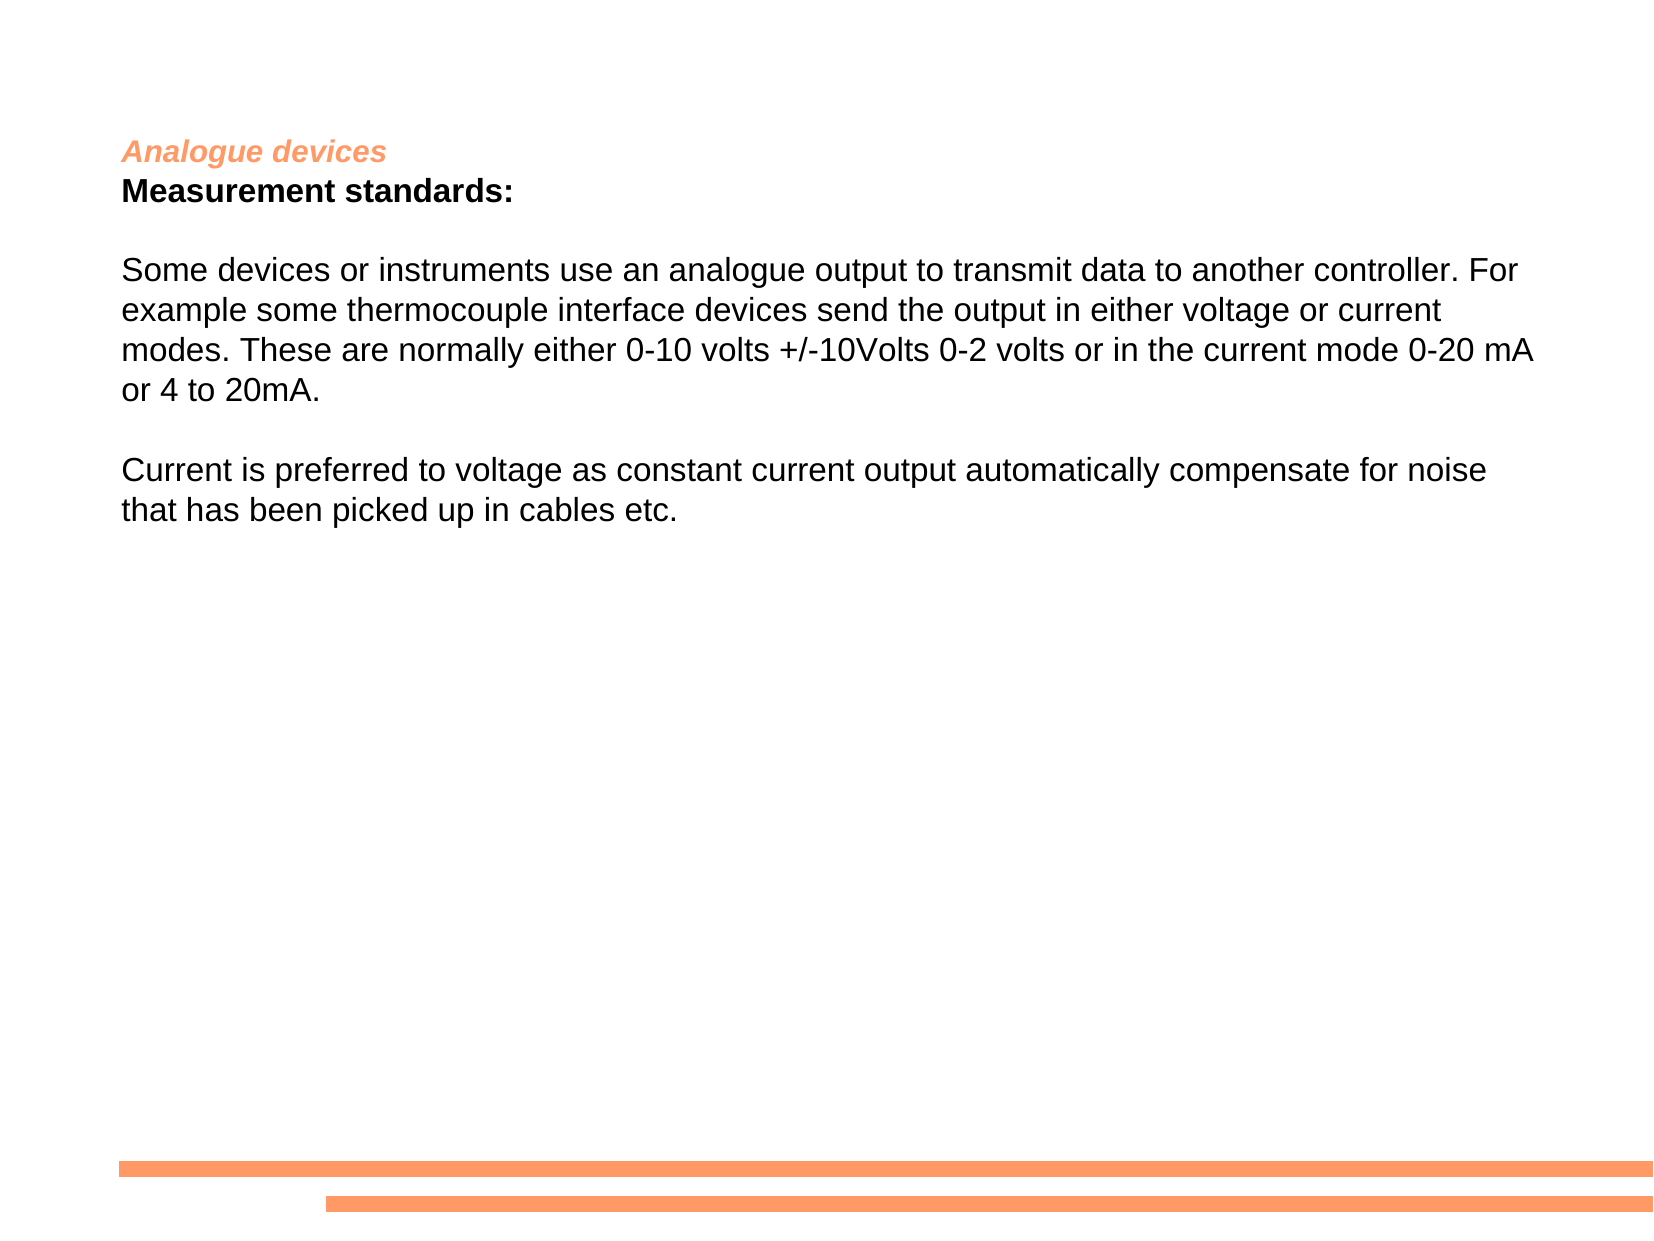

# Analogue devices
Measurement standards:
Some devices or instruments use an analogue output to transmit data to another controller. For example some thermocouple interface devices send the output in either voltage or current modes. These are normally either 0-10 volts +/-10Volts 0-2 volts or in the current mode 0-20 mA or 4 to 20mA.
Current is preferred to voltage as constant current output automatically compensate for noise that has been picked up in cables etc.